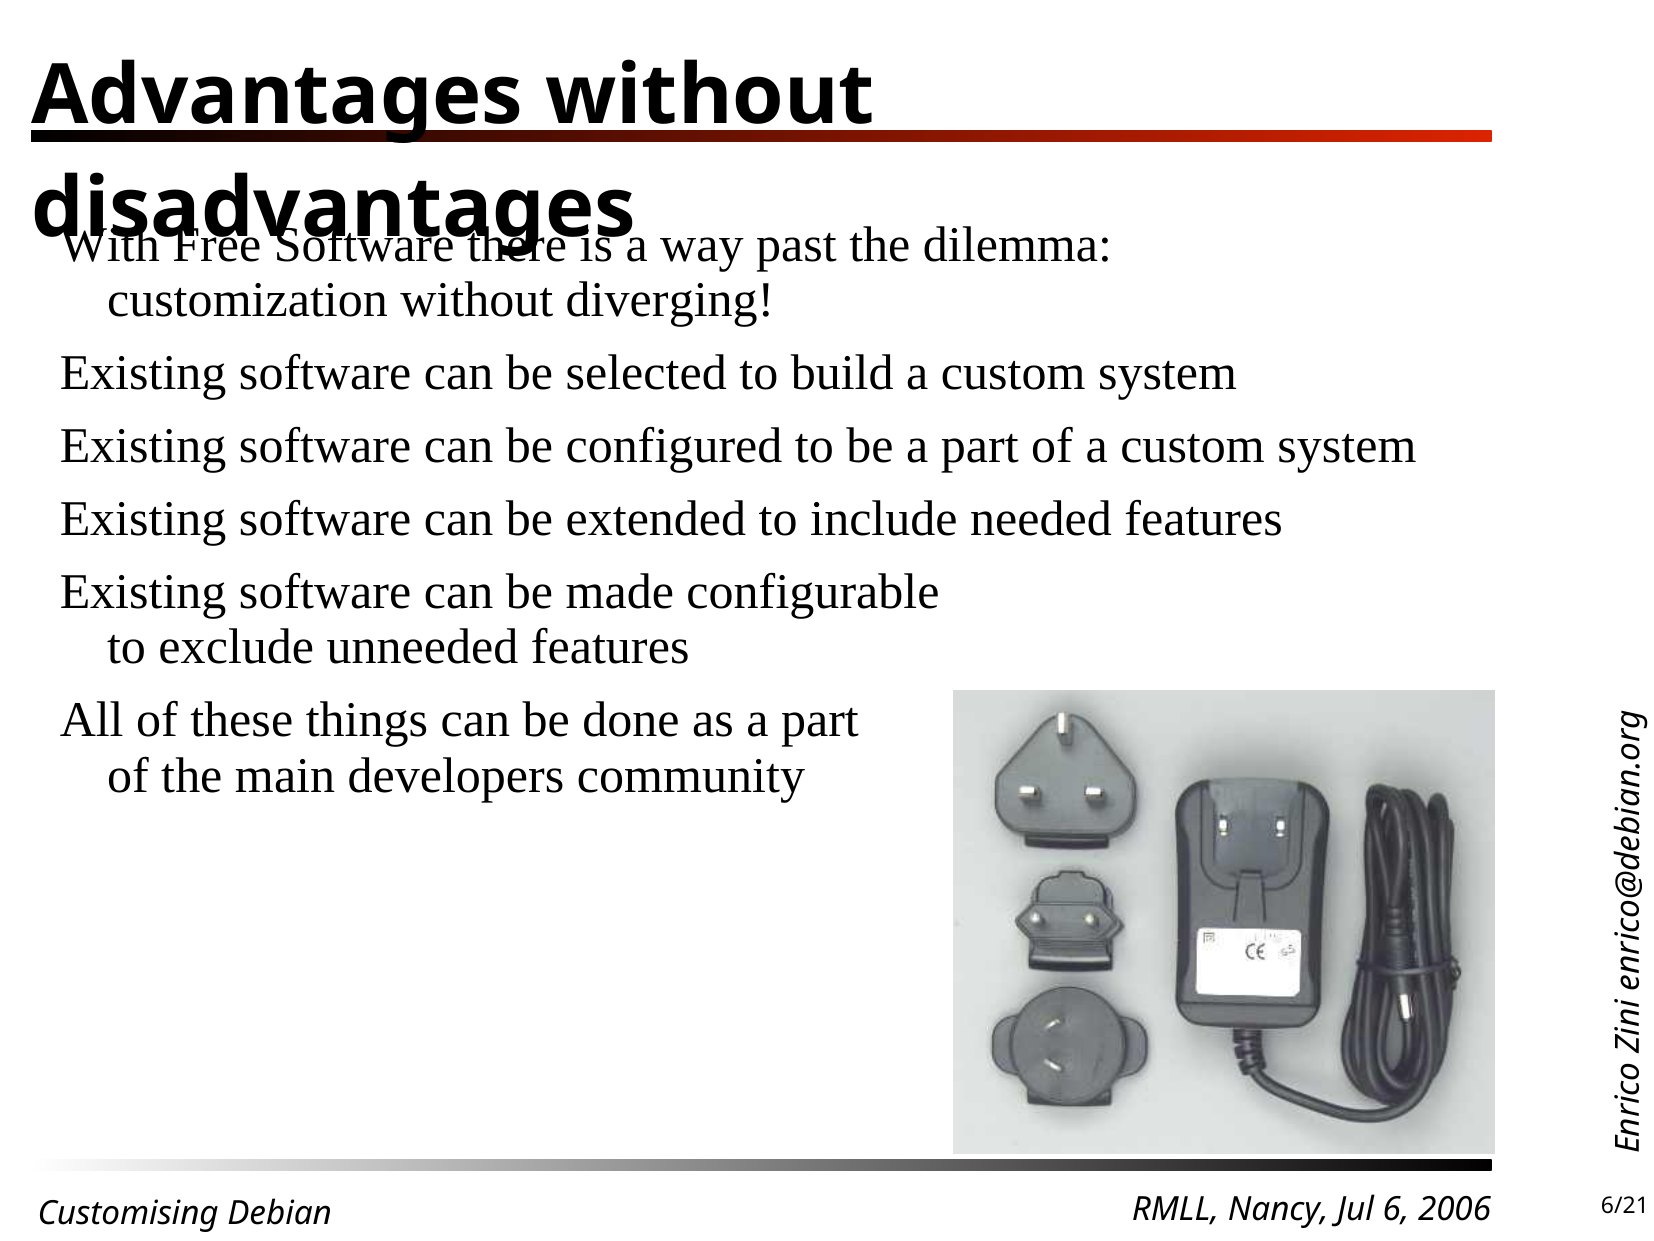

Advantages without disadvantages
With Free Software there is a way past the dilemma:
customization without diverging!
Existing software can be selected to build a custom system
Existing software can be configured to be a part of a custom system
Existing software can be extended to include needed features
Existing software can be made configurable to exclude unneeded features
All of these things can be done as a part of the main developers community
TODO: The developer communities are open!
Work with the australian developers to make a device with a switchable plug
(tipo l'alimentatore universale di Yuwei)